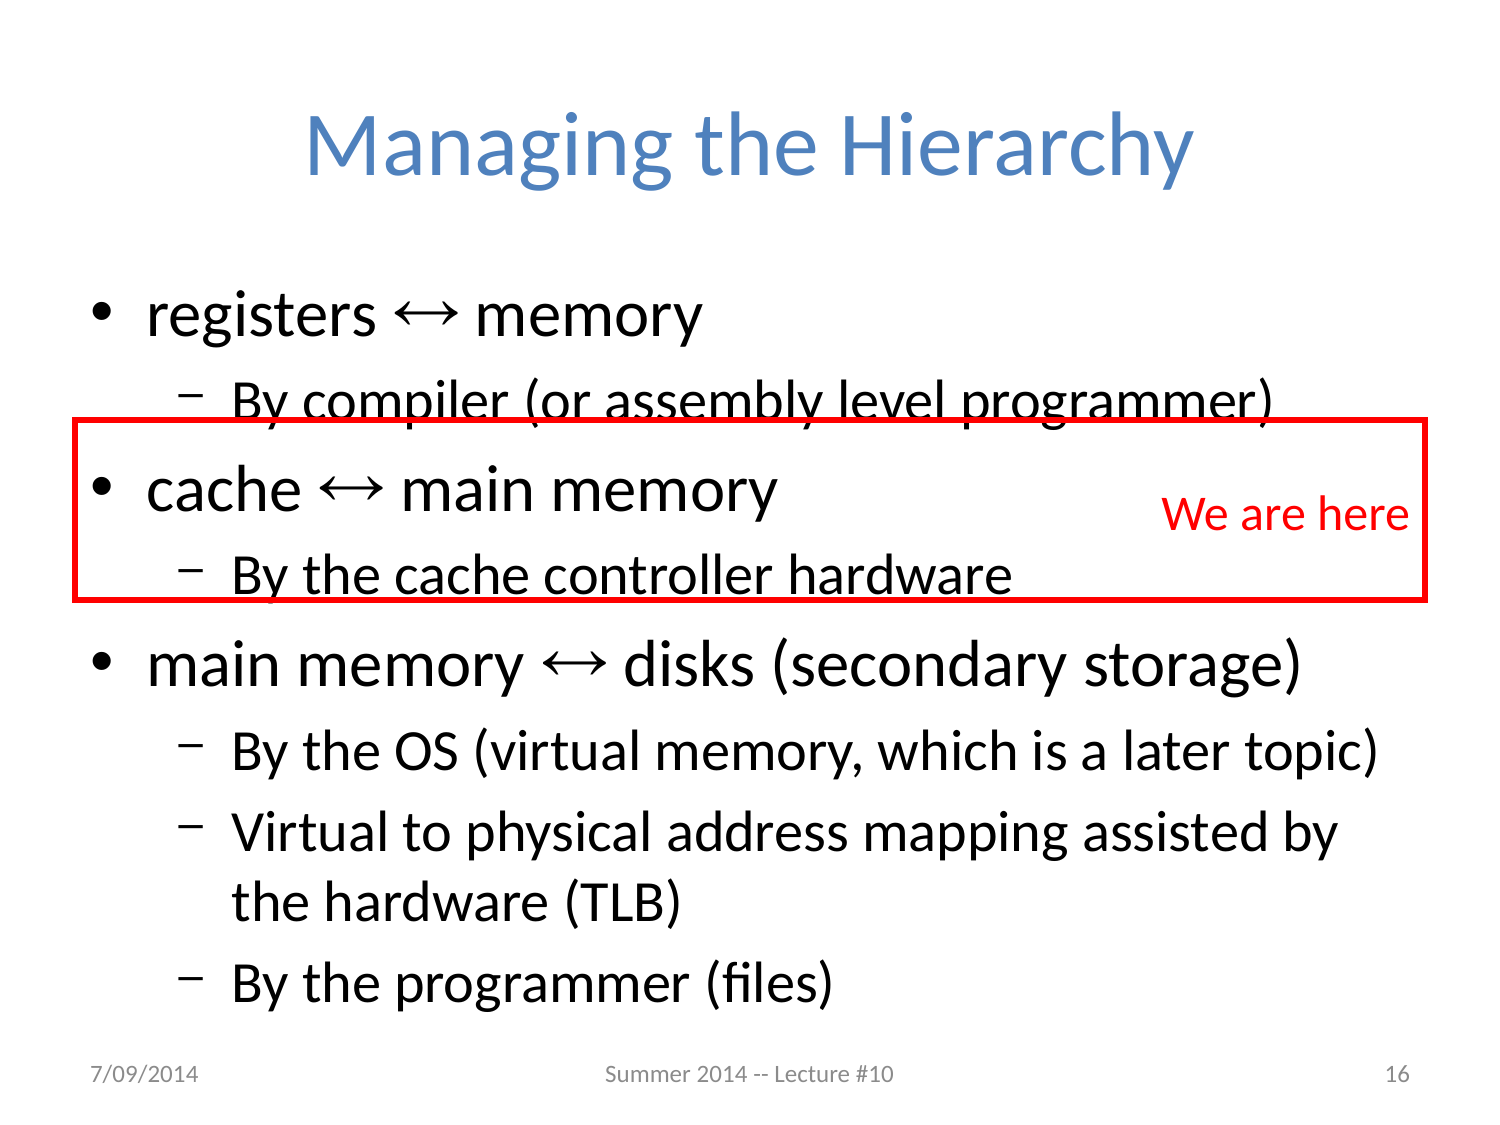

# Managing the Hierarchy
registers  memory
By compiler (or assembly level programmer)
cache  main memory
By the cache controller hardware
main memory  disks (secondary storage)
By the OS (virtual memory, which is a later topic)
Virtual to physical address mapping assisted by the hardware (TLB)
By the programmer (files)
We are here
7/09/2014
Summer 2014 -- Lecture #10